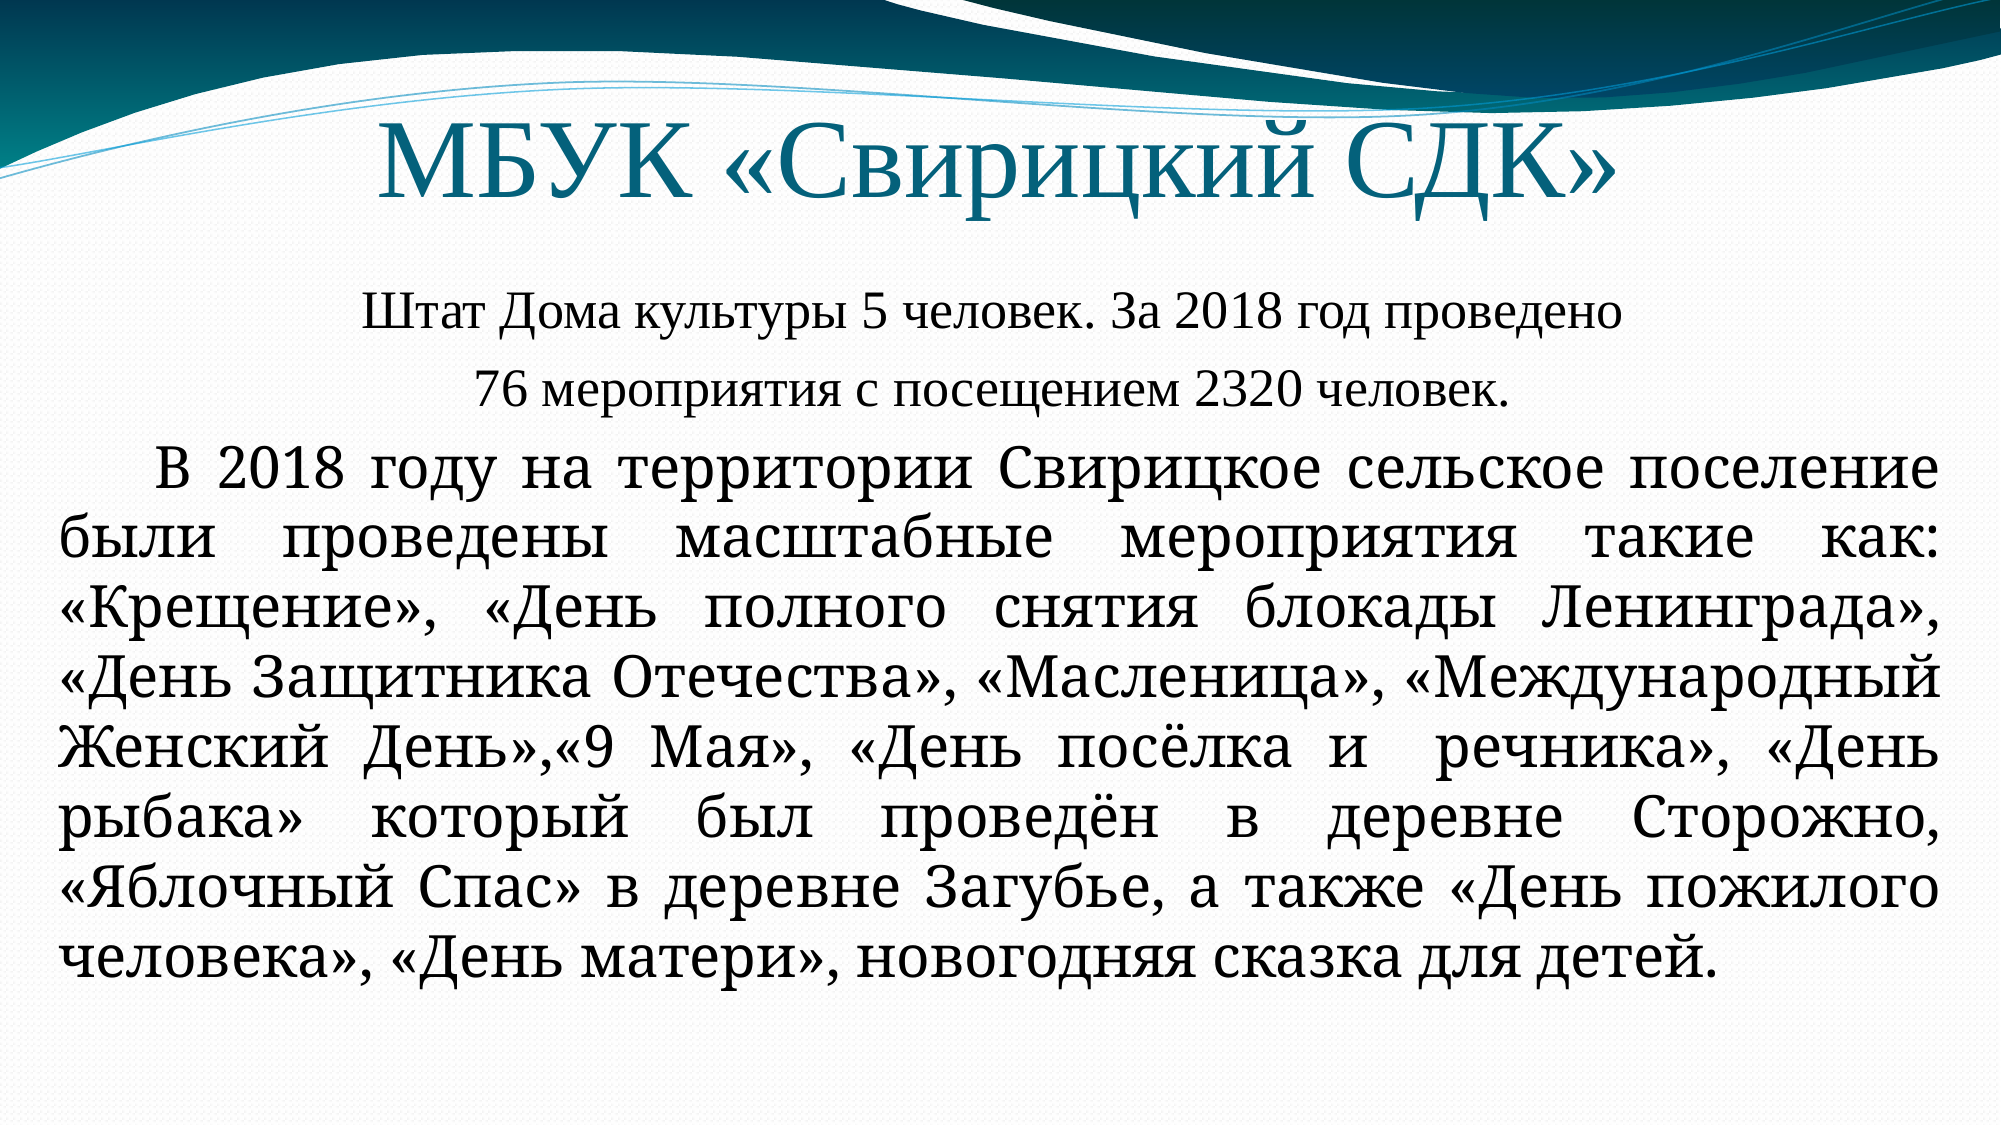

# МБУК «Свирицкий СДК»
Штат Дома культуры 5 человек. За 2018 год проведено
76 мероприятия с посещением 2320 человек.
 В 2018 году на территории Свирицкое сельское поселение были проведены масштабные мероприятия такие как: «Крещение», «День полного снятия блокады Ленинграда», «День Защитника Отечества», «Масленица», «Международный Женский День»,«9 Мая», «День посёлка и речника», «День рыбака» который был проведён в деревне Сторожно, «Яблочный Спас» в деревне Загубье, а также «День пожилого человека», «День матери», новогодняя сказка для детей.